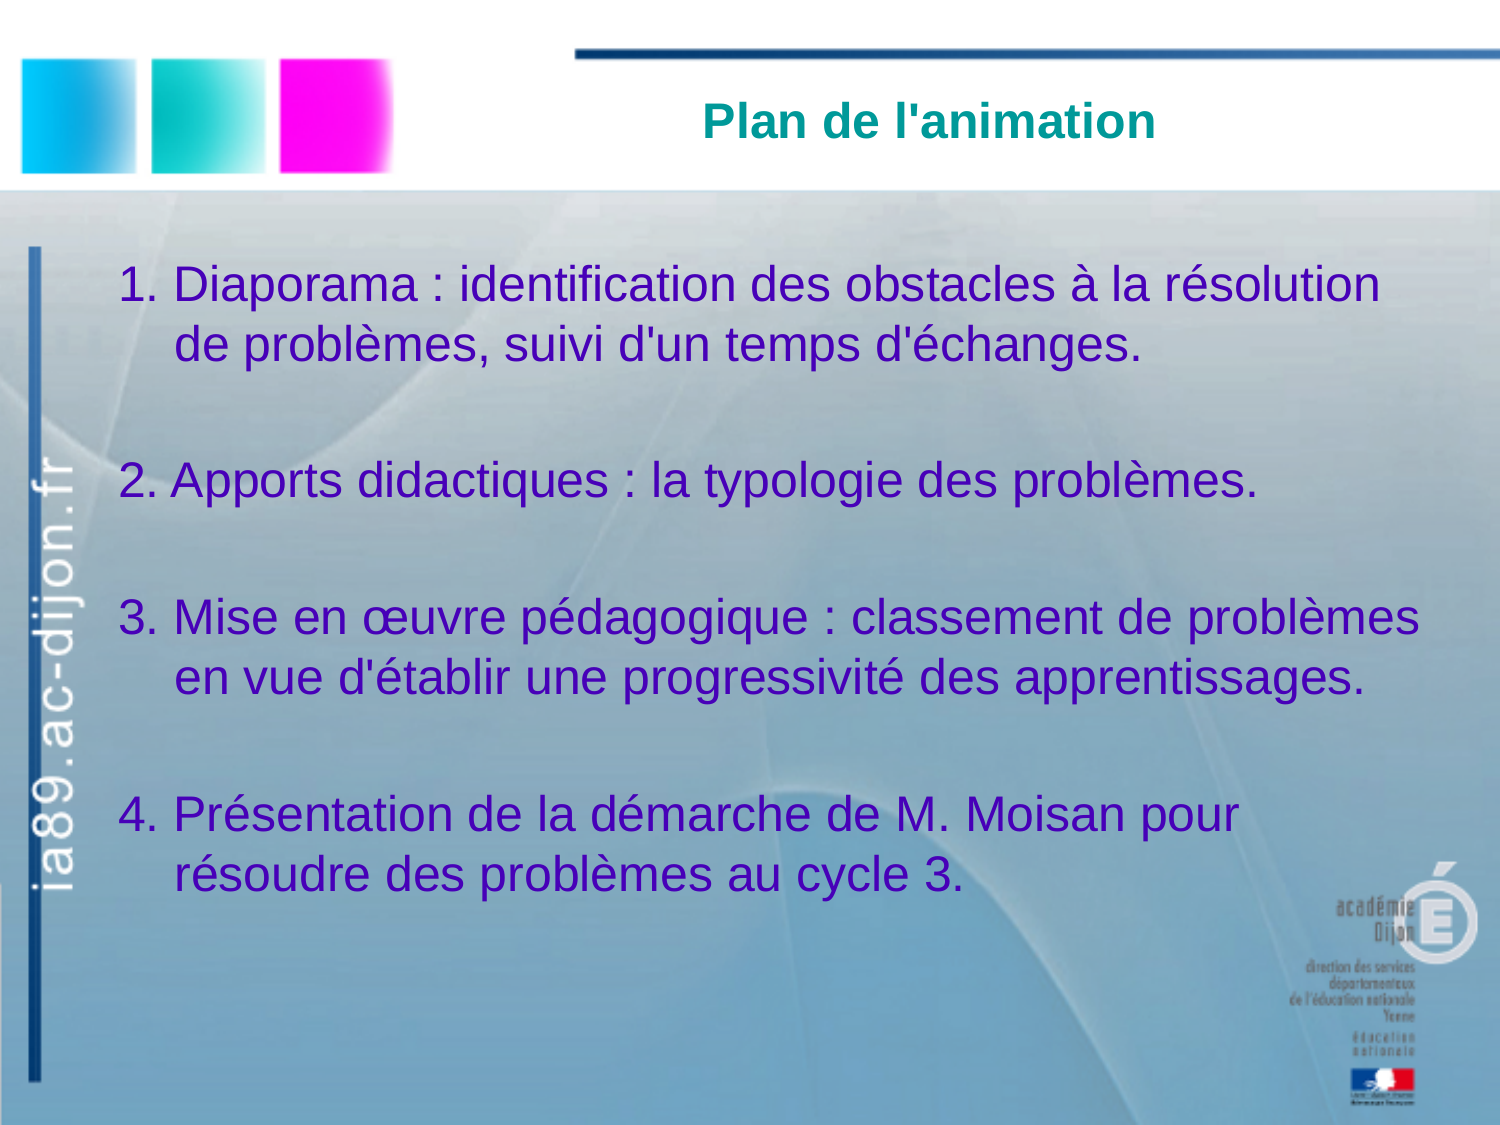

# Plan de l'animation
1. Diaporama : identification des obstacles à la résolution de problèmes, suivi d'un temps d'échanges.
2. Apports didactiques : la typologie des problèmes.
3. Mise en œuvre pédagogique : classement de problèmes en vue d'établir une progressivité des apprentissages.
4. Présentation de la démarche de M. Moisan pour résoudre des problèmes au cycle 3.